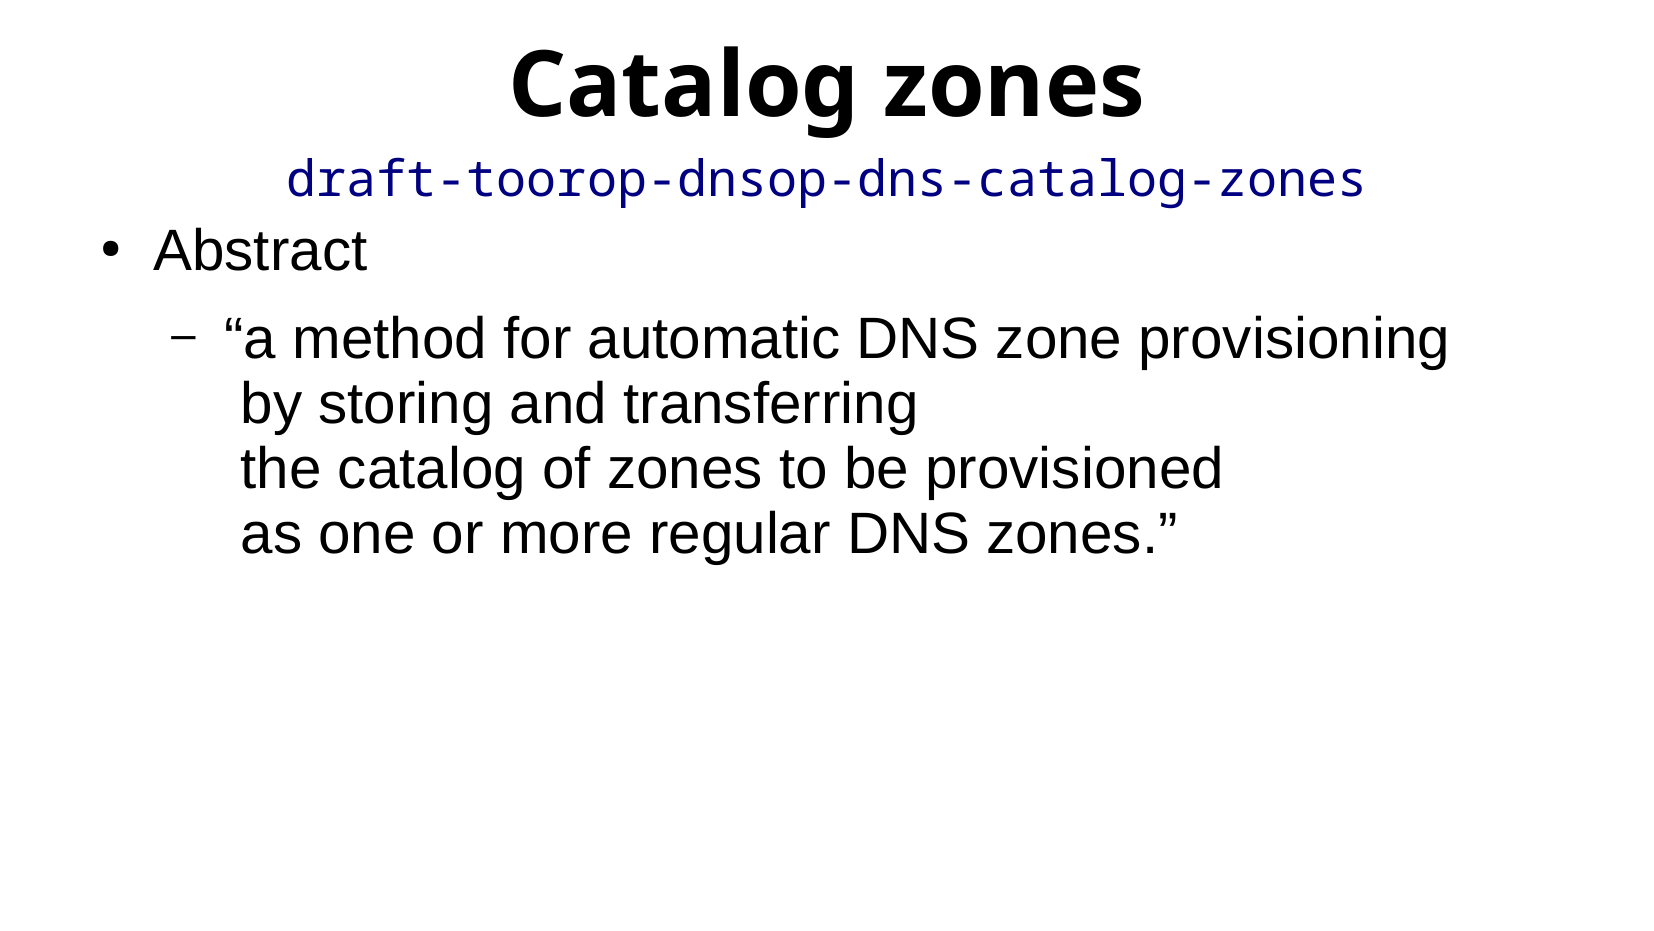

# Catalog zones draft-toorop-dnsop-dns-catalog-zones
Abstract
“a method for automatic DNS zone provisioning
 by storing and transferring
 the catalog of zones to be provisioned
 as one or more regular DNS zones.”